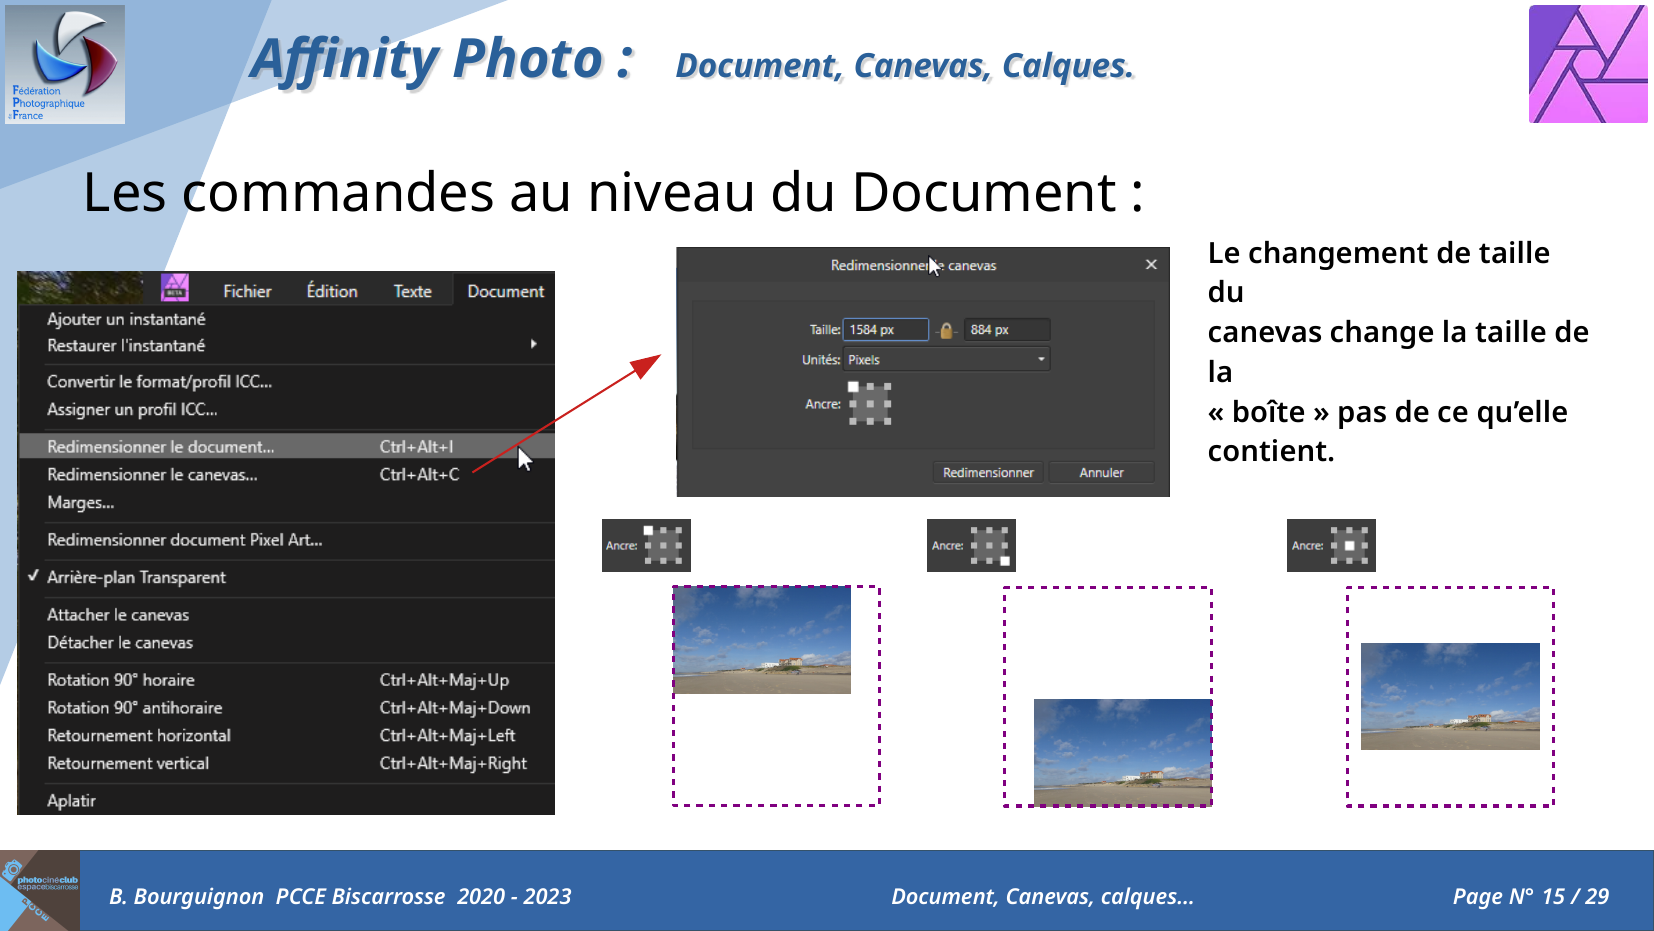

# Les commandes au niveau du Document :
Le changement de taille du
canevas change la taille de la
« boîte » pas de ce qu’elle contient.